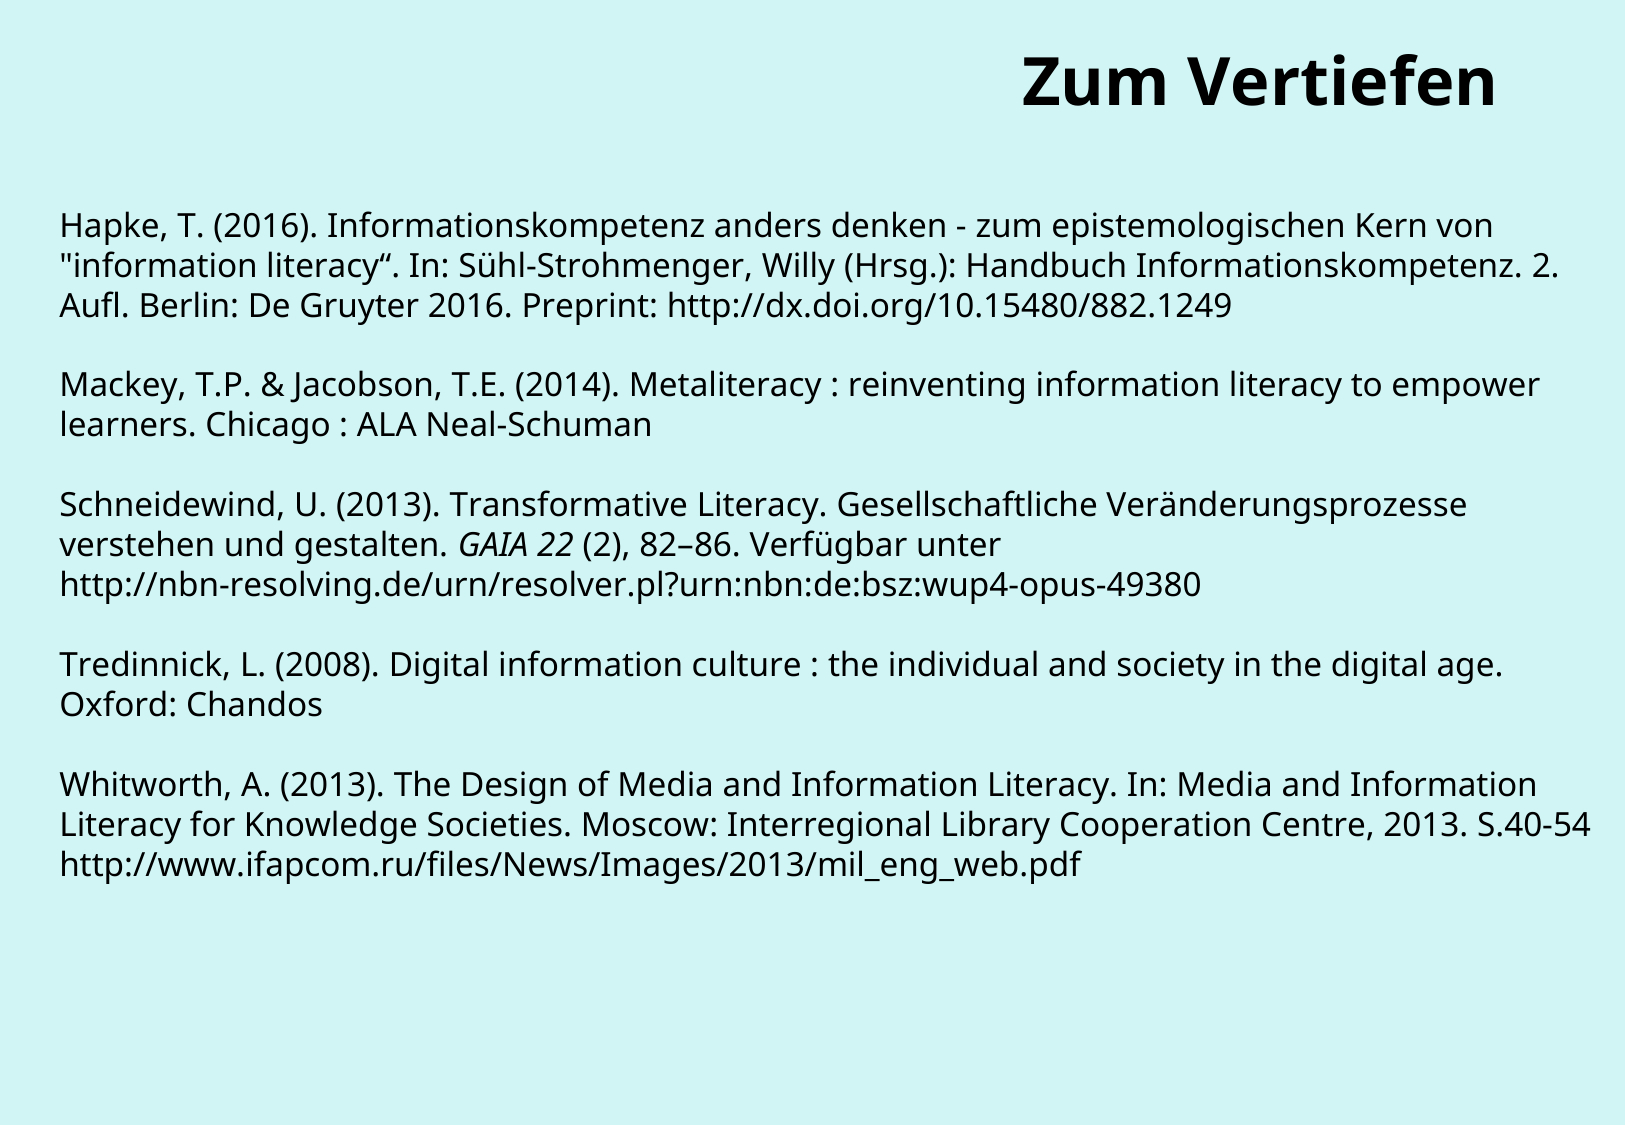

# Zum Vertiefen
Hapke, T. (2016). Informationskompetenz anders denken - zum epistemologischen Kern von "information literacy“. In: Sühl-Strohmenger, Willy (Hrsg.): Handbuch Informationskompetenz. 2. Aufl. Berlin: De Gruyter 2016. Preprint: http://dx.doi.org/10.15480/882.1249
Mackey, T.P. & Jacobson, T.E. (2014). Metaliteracy : reinventing information literacy to empower learners. Chicago : ALA Neal-Schuman
Schneidewind, U. (2013). Transformative Literacy. Gesellschaftliche Veränderungsprozesse verstehen und gestalten. GAIA 22 (2), 82–86. Verfügbar unter http://nbn-resolving.de/urn/resolver.pl?urn:nbn:de:bsz:wup4-opus-49380
Tredinnick, L. (2008). Digital information culture : the individual and society in the digital age. Oxford: Chandos
Whitworth, A. (2013). The Design of Media and Information Literacy. In: Media and Information Literacy for Knowledge Societies. Moscow: Interregional Library Cooperation Centre, 2013. S.40-54 http://www.ifapcom.ru/files/News/Images/2013/mil_eng_web.pdf